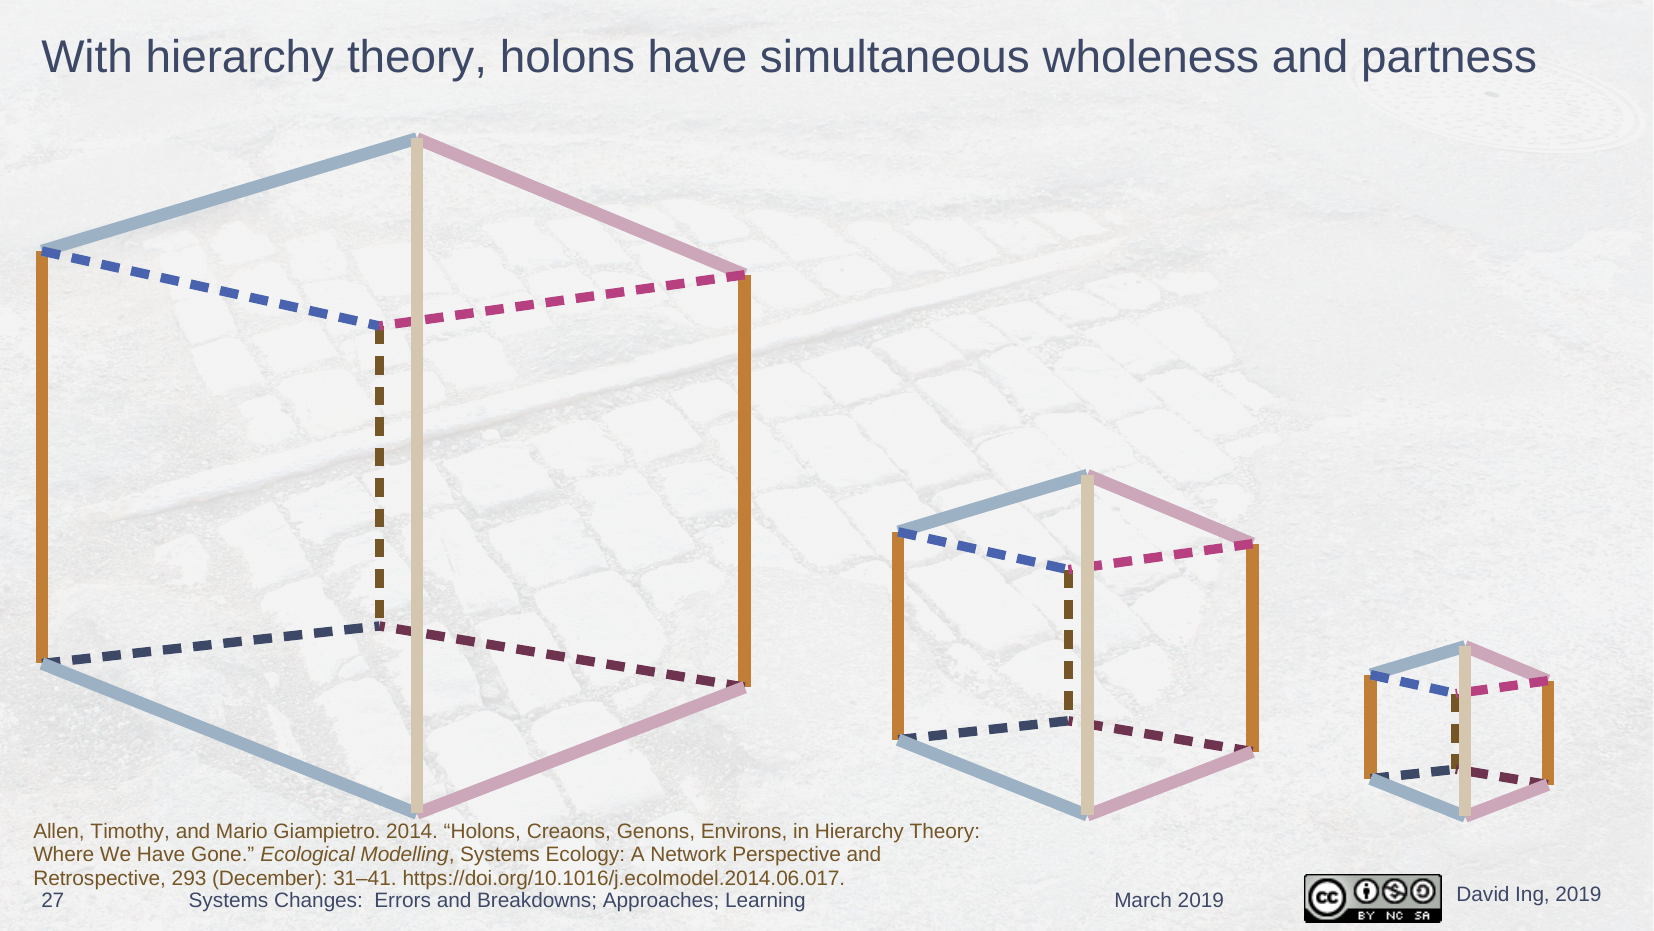

# With hierarchy theory, holons have simultaneous wholeness and partness
Allen, Timothy, and Mario Giampietro. 2014. “Holons, Creaons, Genons, Environs, in Hierarchy Theory: Where We Have Gone.” Ecological Modelling, Systems Ecology: A Network Perspective and Retrospective, 293 (December): 31–41. https://doi.org/10.1016/j.ecolmodel.2014.06.017.
Systems Changes: Errors and Breakdowns; Approaches; Learning
March 2019